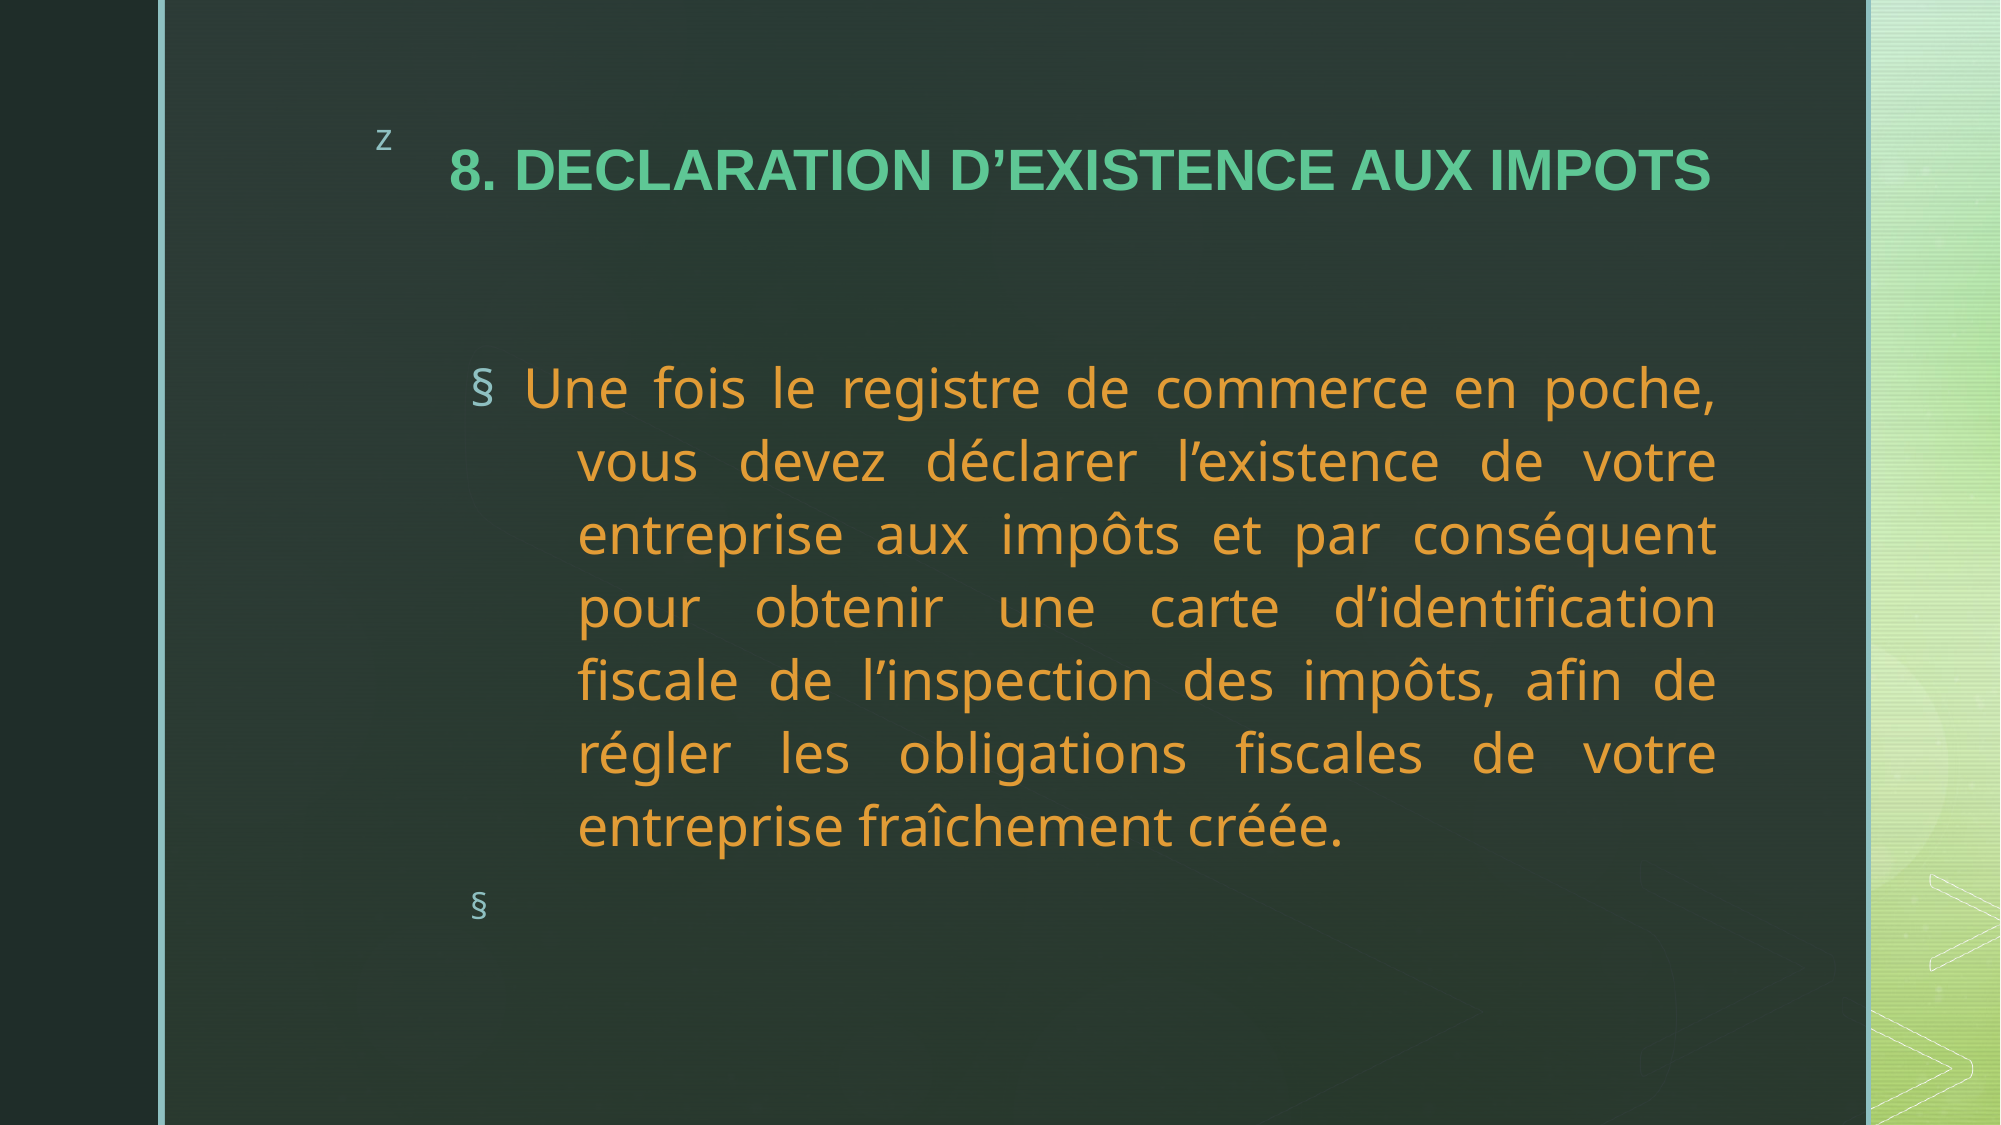

# 8. DECLARATION D’EXISTENCE AUX IMPOTS
Une fois le registre de commerce en poche, vous devez déclarer l’existence de votre entreprise aux impôts et par conséquent pour obtenir une carte d’identification fiscale de l’inspection des impôts, afin de régler les obligations fiscales de votre entreprise fraîchement créée.